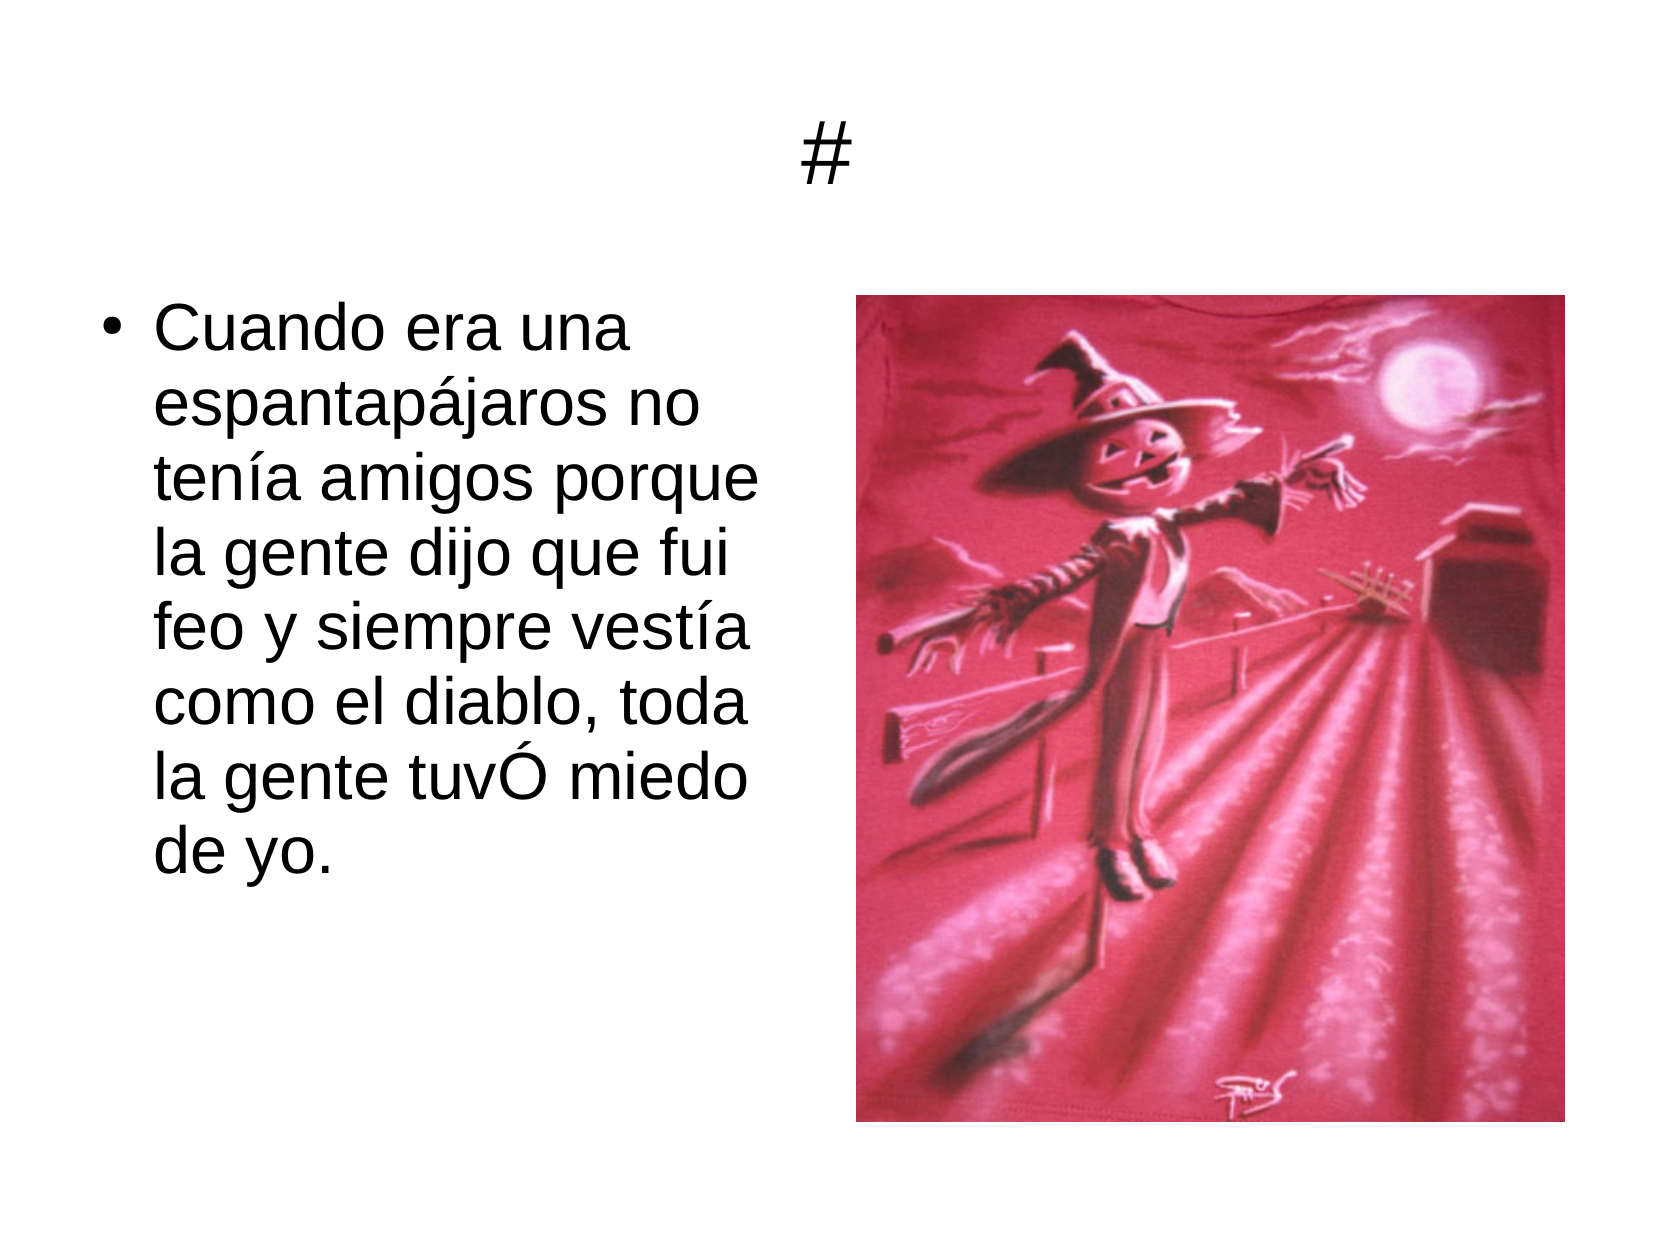

# #
Cuando era una espantapájaros no tenía amigos porque la gente dijo que fui feo y siempre vestía como el diablo, toda la gente tuvÓ miedo de yo.